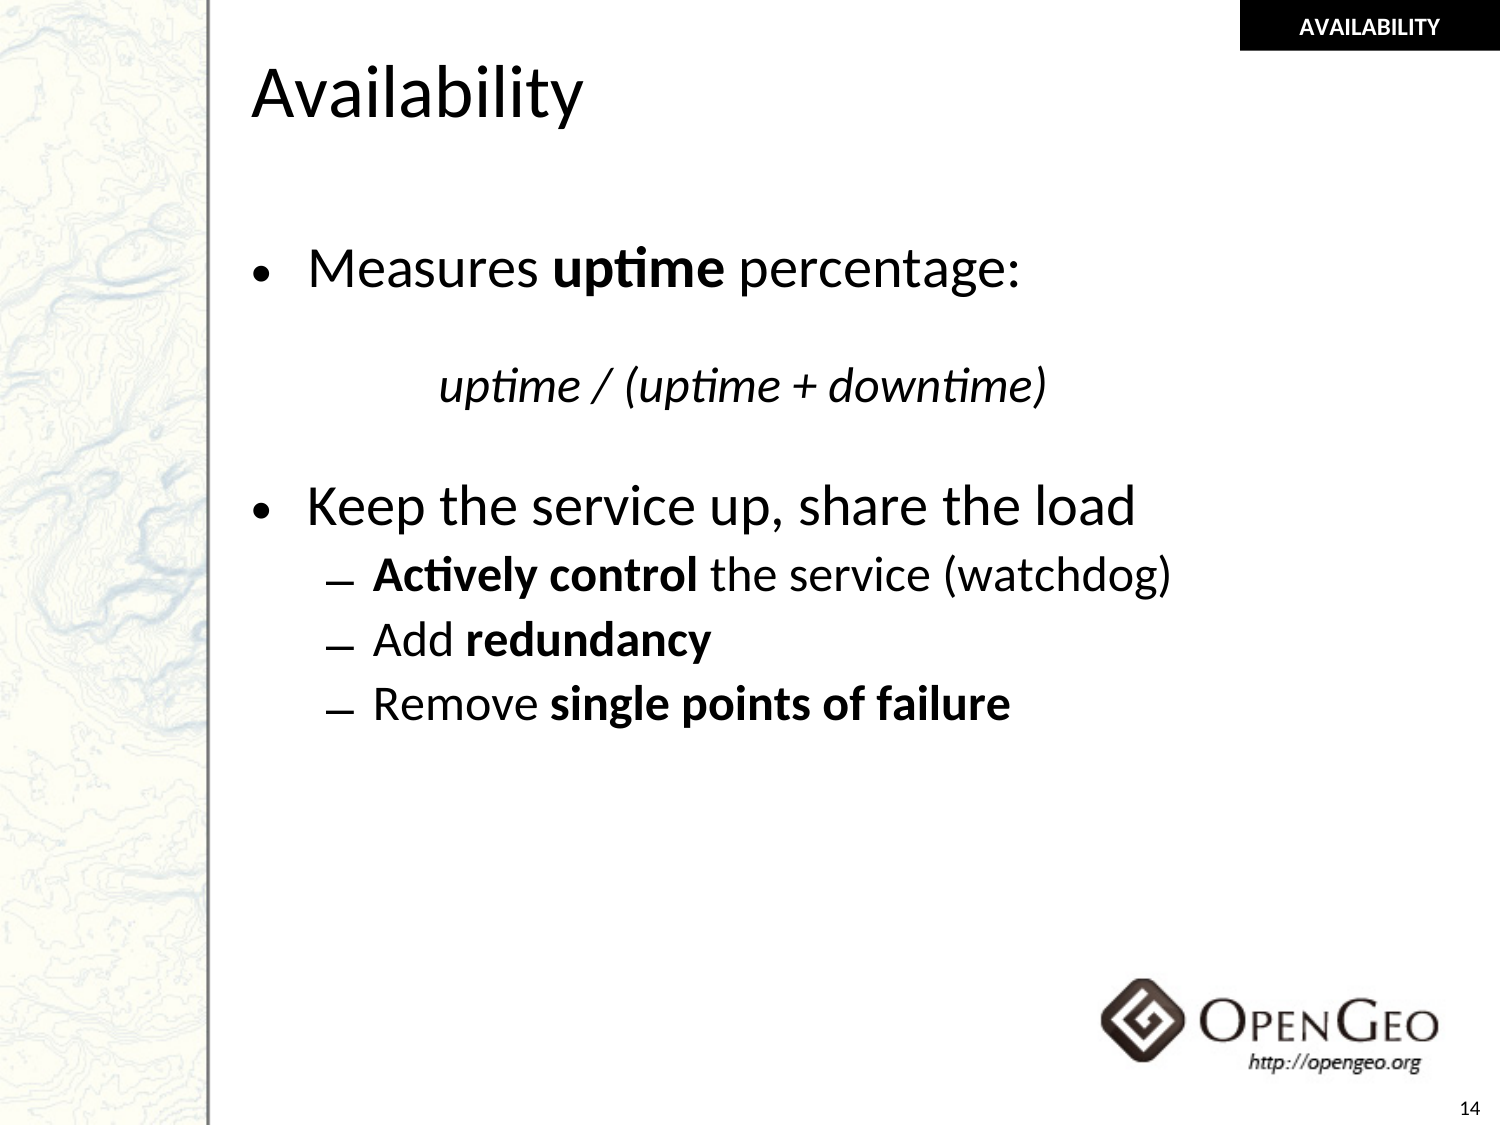

AVAILABILITY
# Availability
Measures uptime percentage:
uptime / (uptime + downtime)
Keep the service up, share the load
Actively control the service (watchdog)
Add redundancy
Remove single points of failure